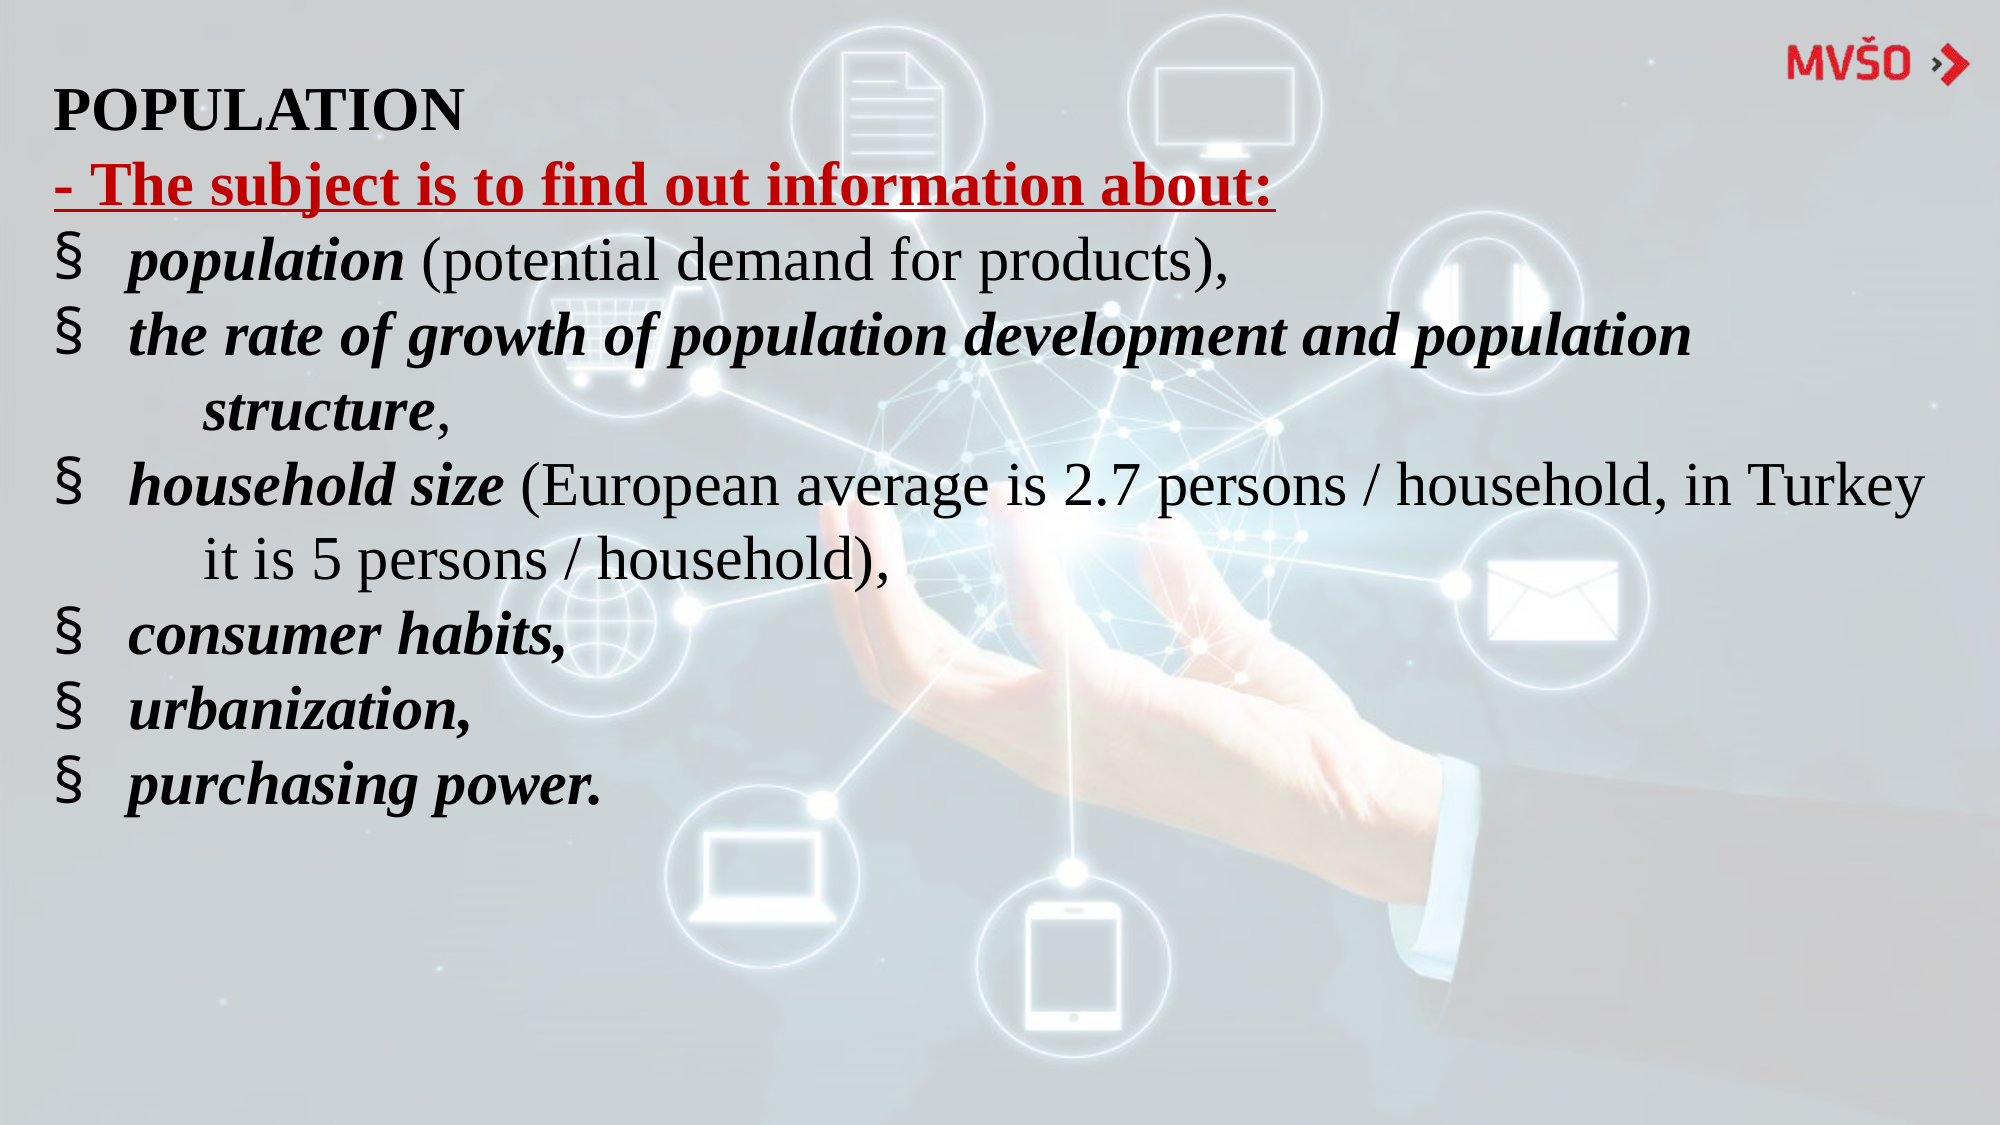

POPULATION
- The subject is to find out information about:
population (potential demand for products),
the rate of growth of population development and population structure,
household size (European average is 2.7 persons / household, in Turkey it is 5 persons / household),
consumer habits,
urbanization,
purchasing power.